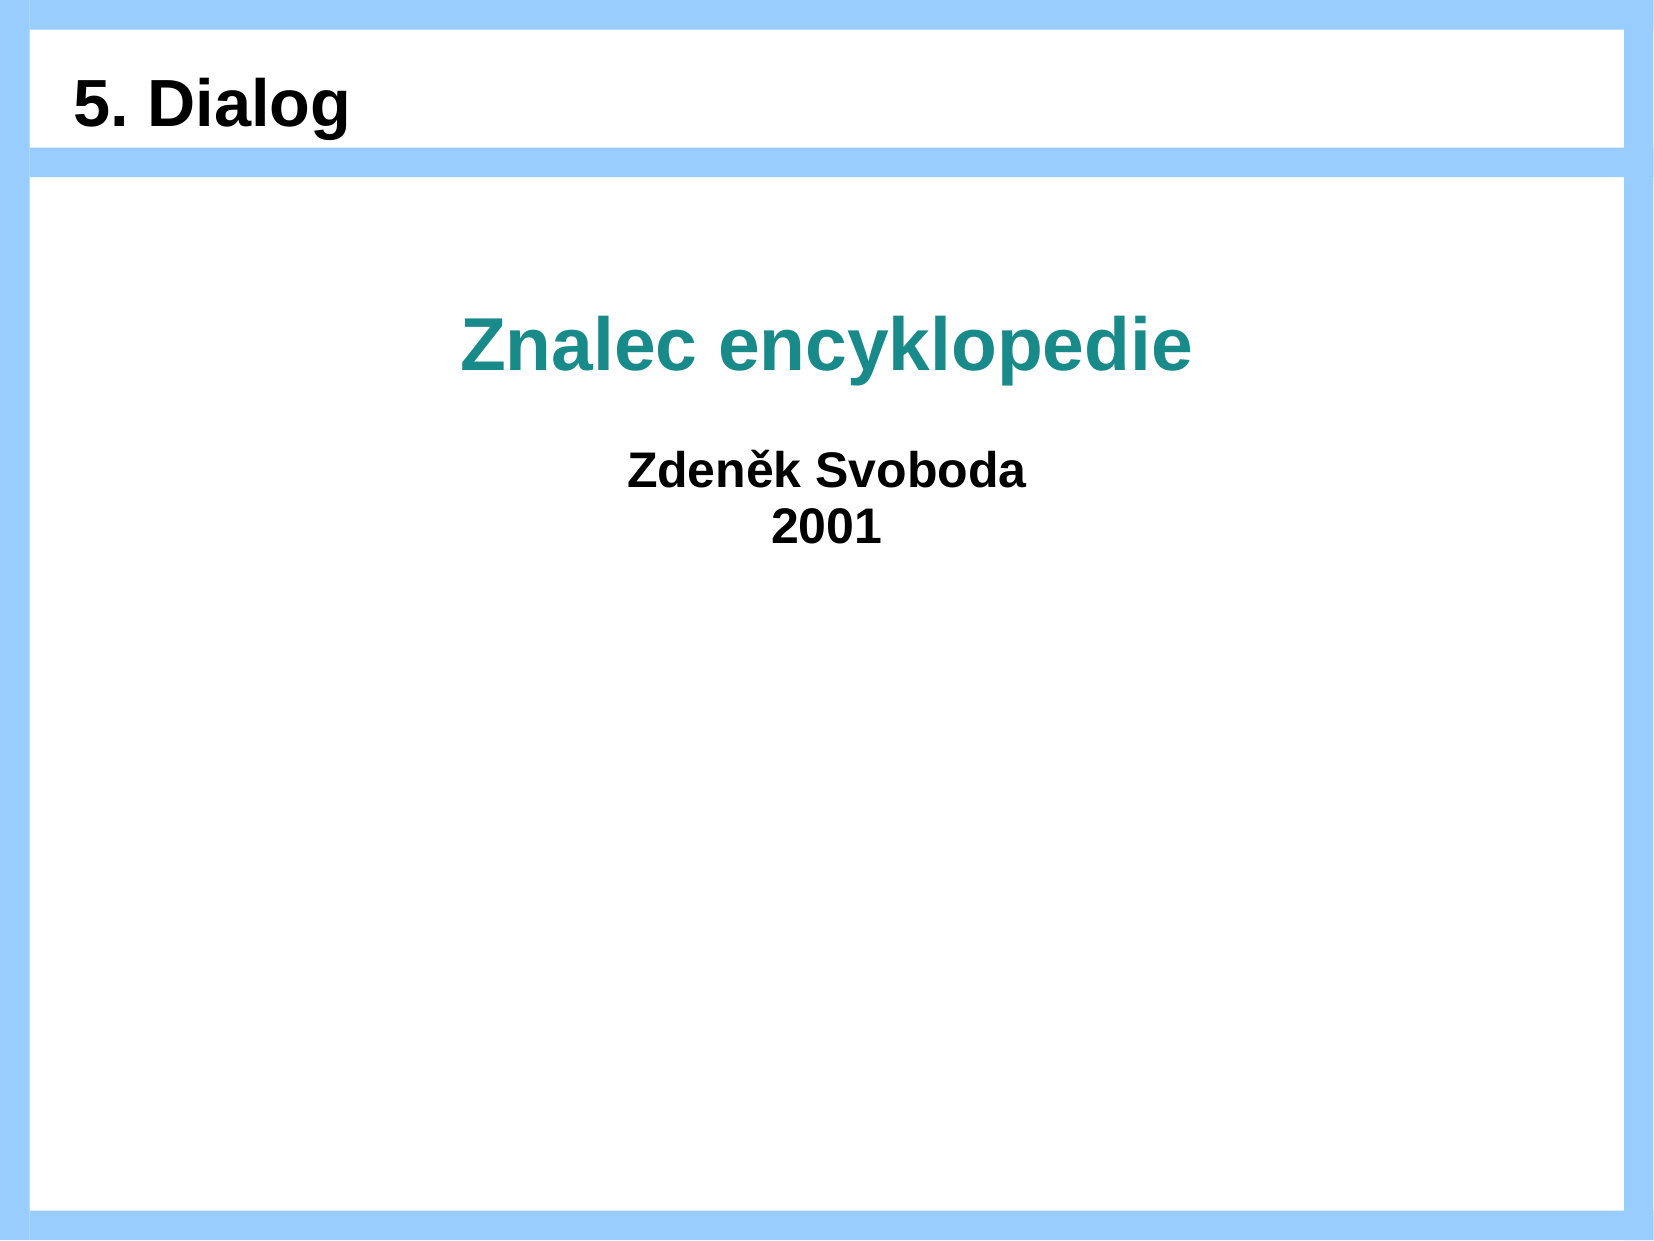

5. Dialog
Znalec encyklopedie
Zdeněk Svoboda
2001